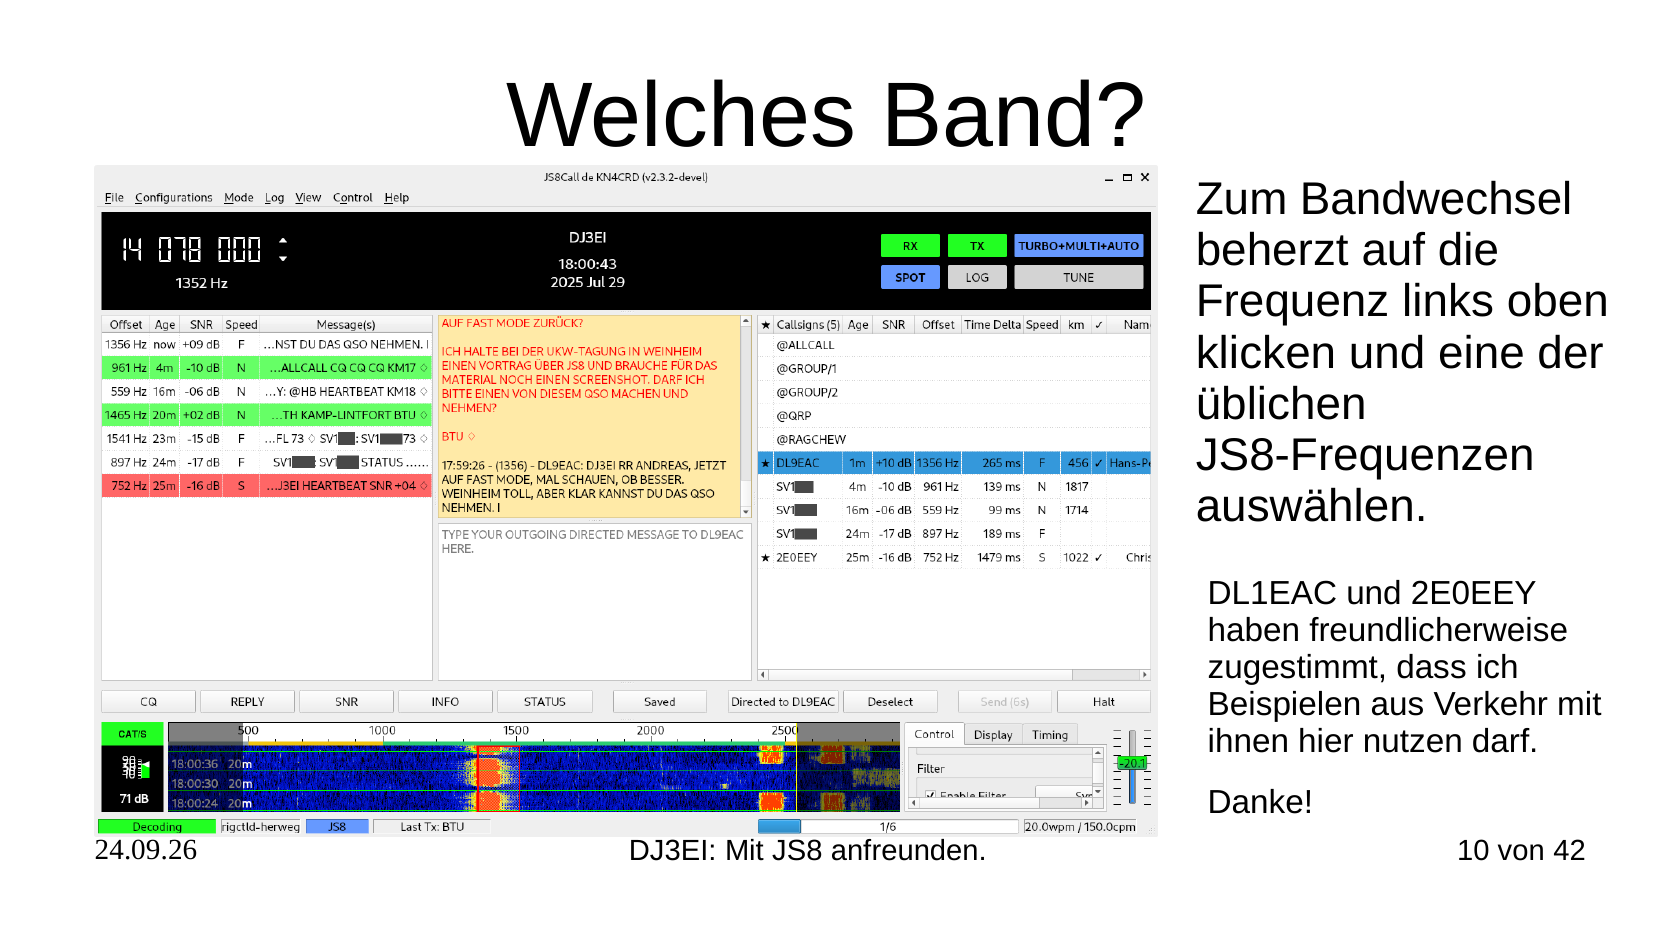

# Welches Band?
Zum Bandwechsel
beherzt auf die
Frequenz links oben
klicken und eine der
üblichen
JS8-Frequenzen
auswählen.
DL1EAC und 2E0EEY haben freundlicherweise zugestimmt, dass ich Beispielen aus Verkehr mit ihnen hier nutzen darf.
Danke!
10